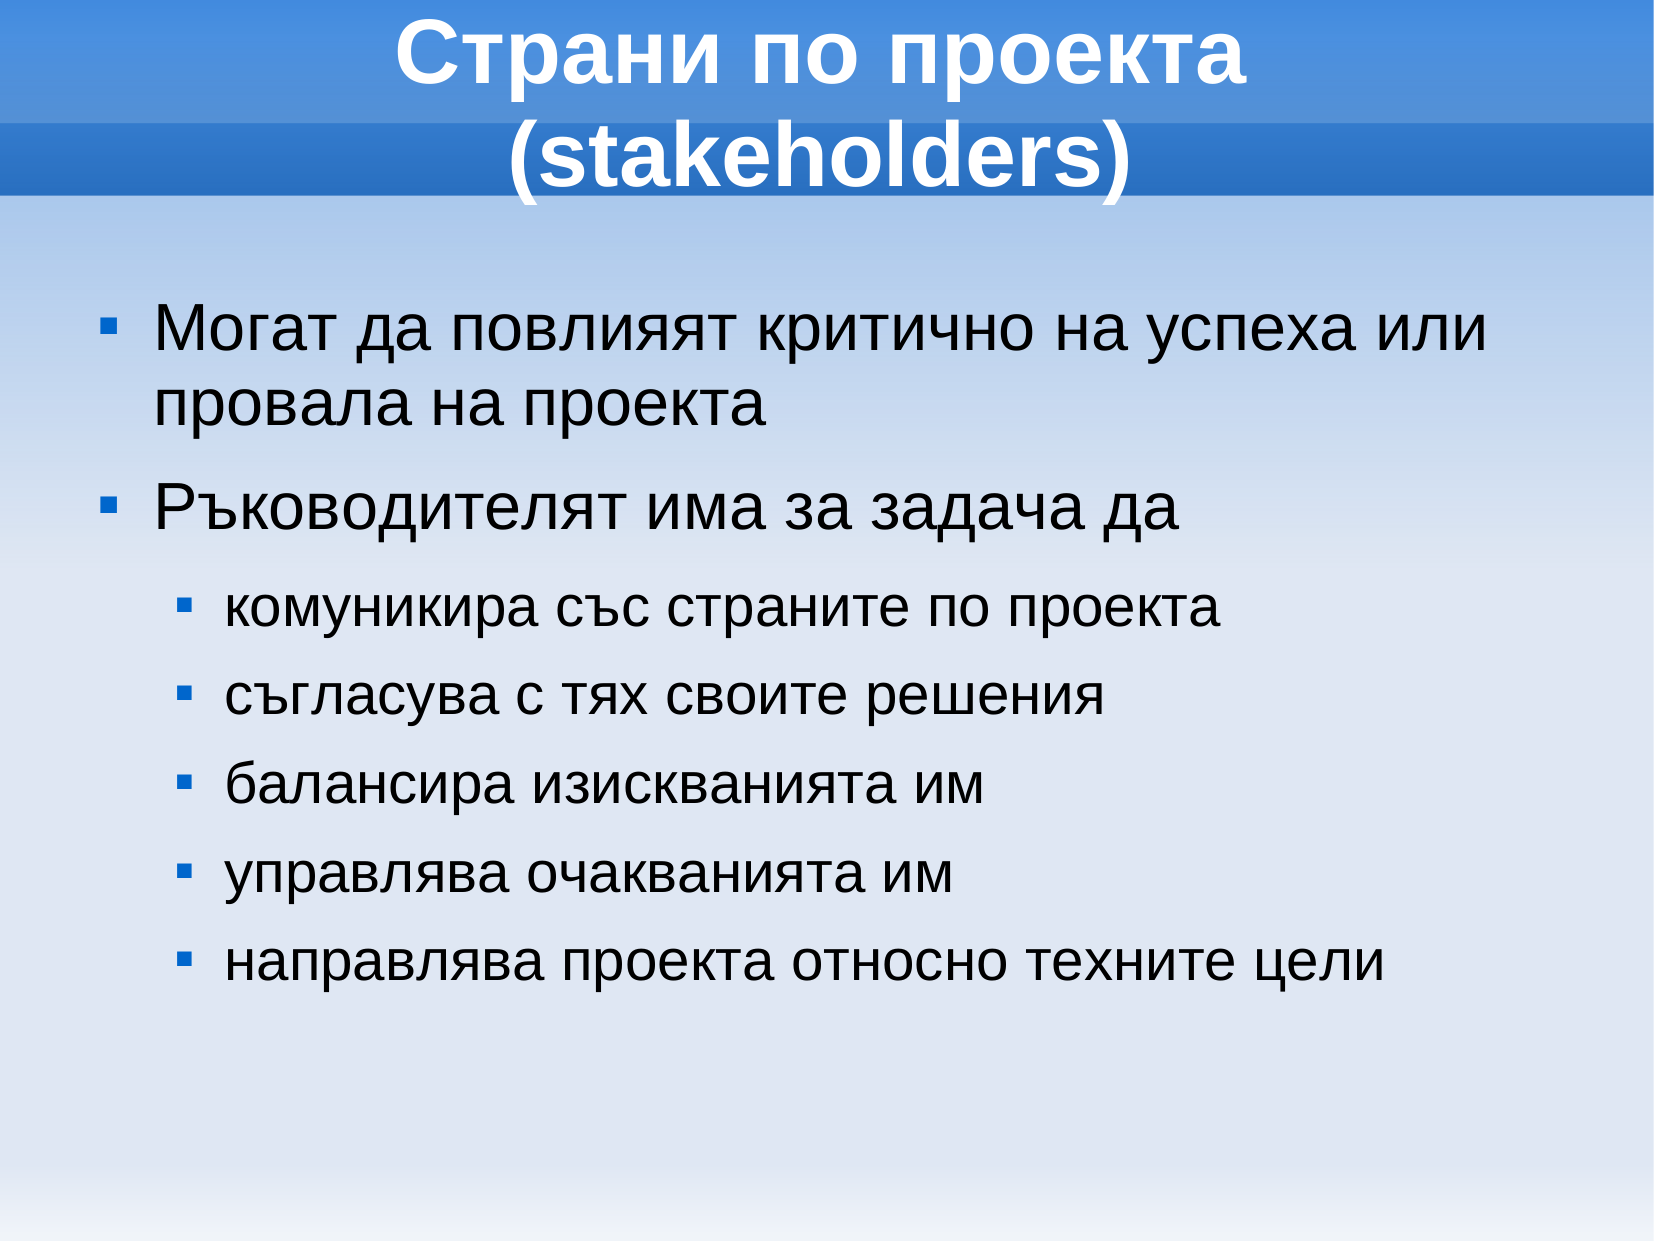

# Страни по проекта (stakeholders)
Могат да повлияят критично на успеха или провала на проекта
Ръководителят има за задача да
комуникира със страните по проекта
съгласува с тях своите решения
балансира изискванията им
управлява очакванията им
направлява проекта относно техните цели